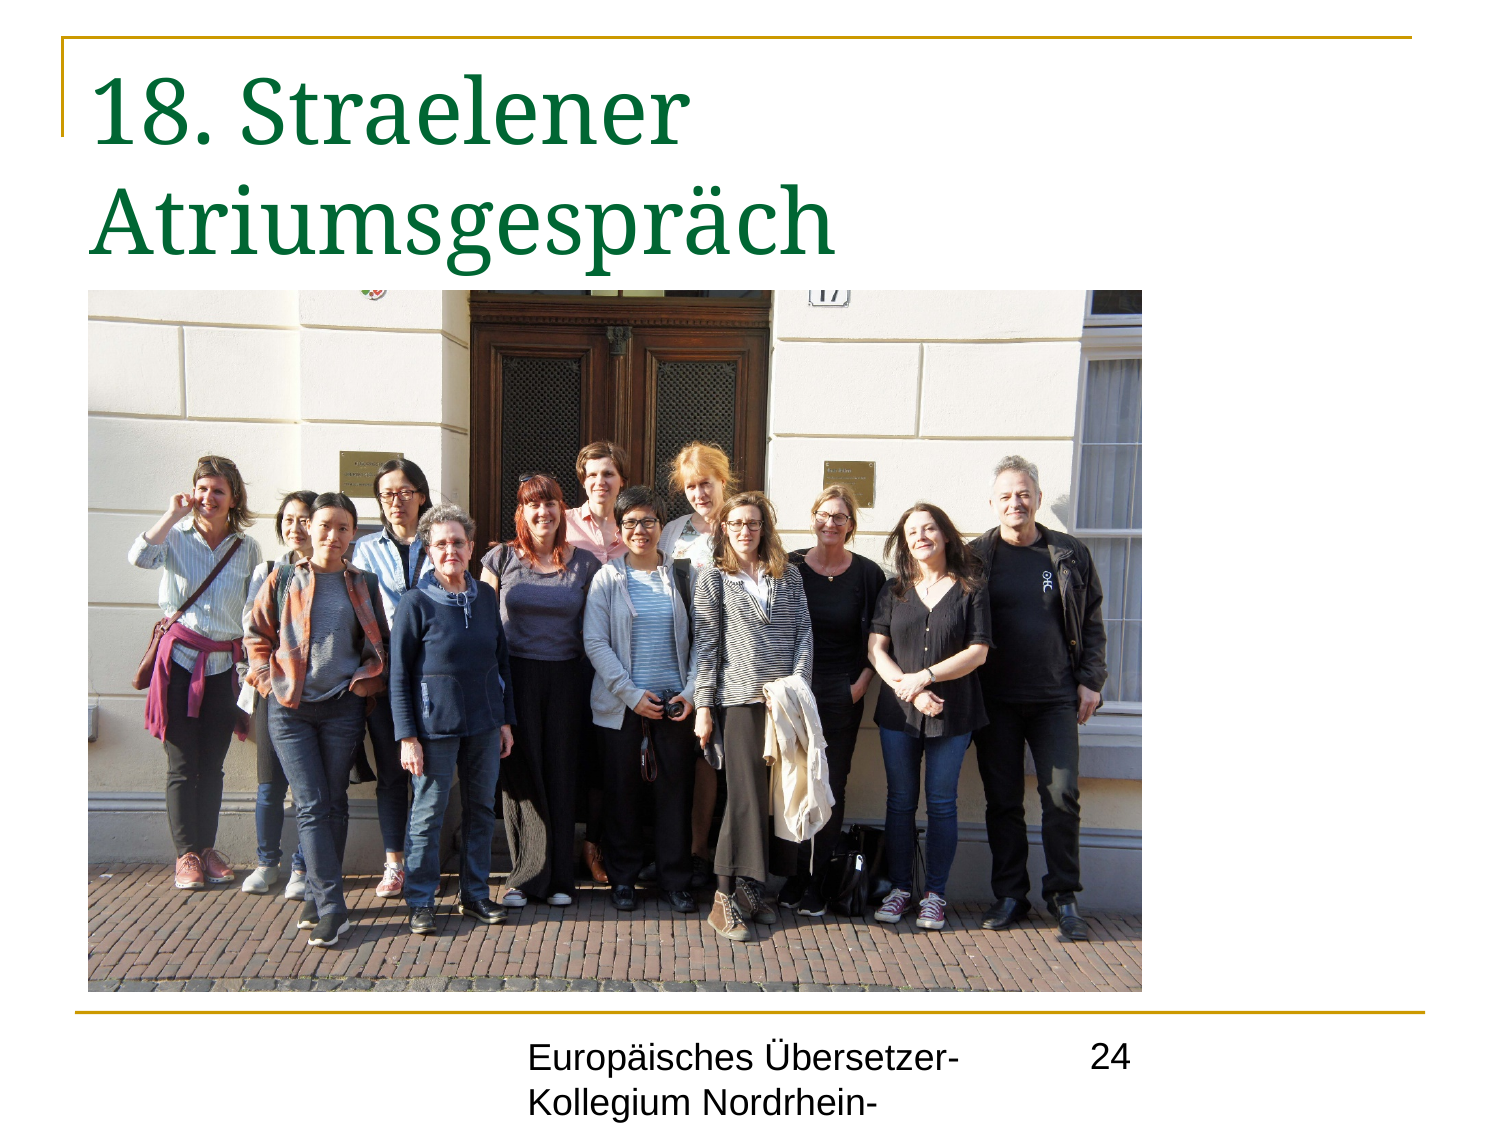

# 18. Straelener Atriumsgespräch mit Judith Schalansky
Europäisches Übersetzer-Kollegium Nordrhein-Westfalen in Straelen